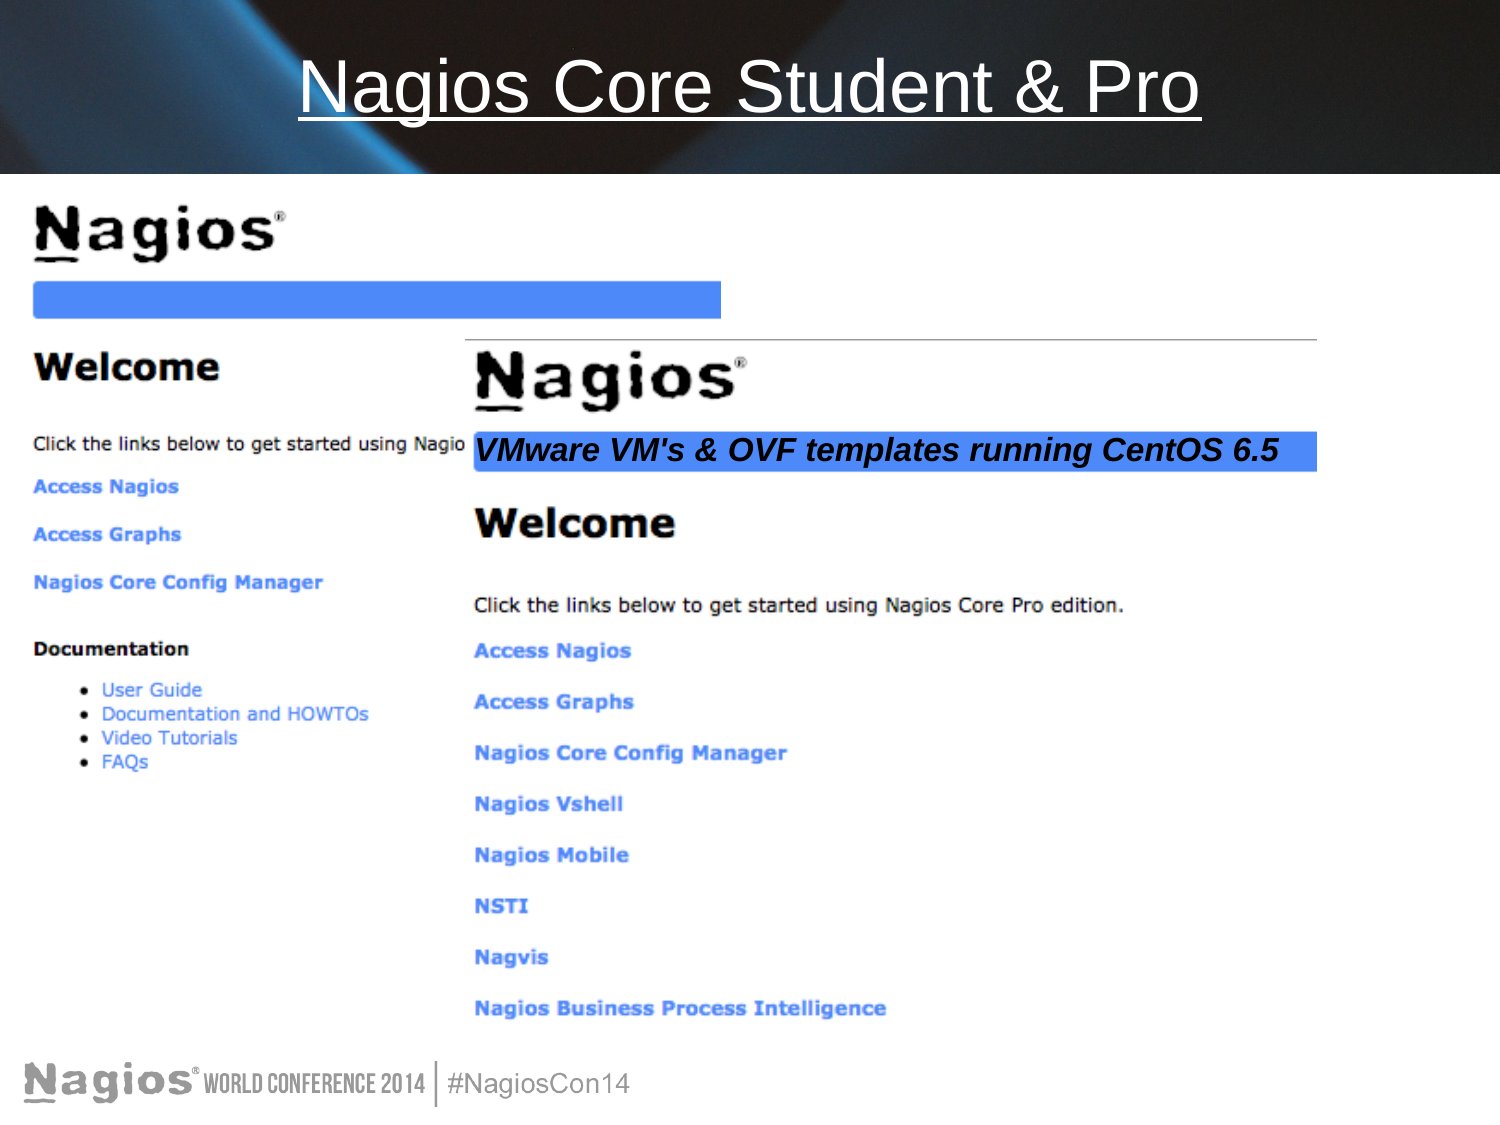

# Nagios Core Student & Pro
VMware VM's & OVF templates running CentOS 6.5